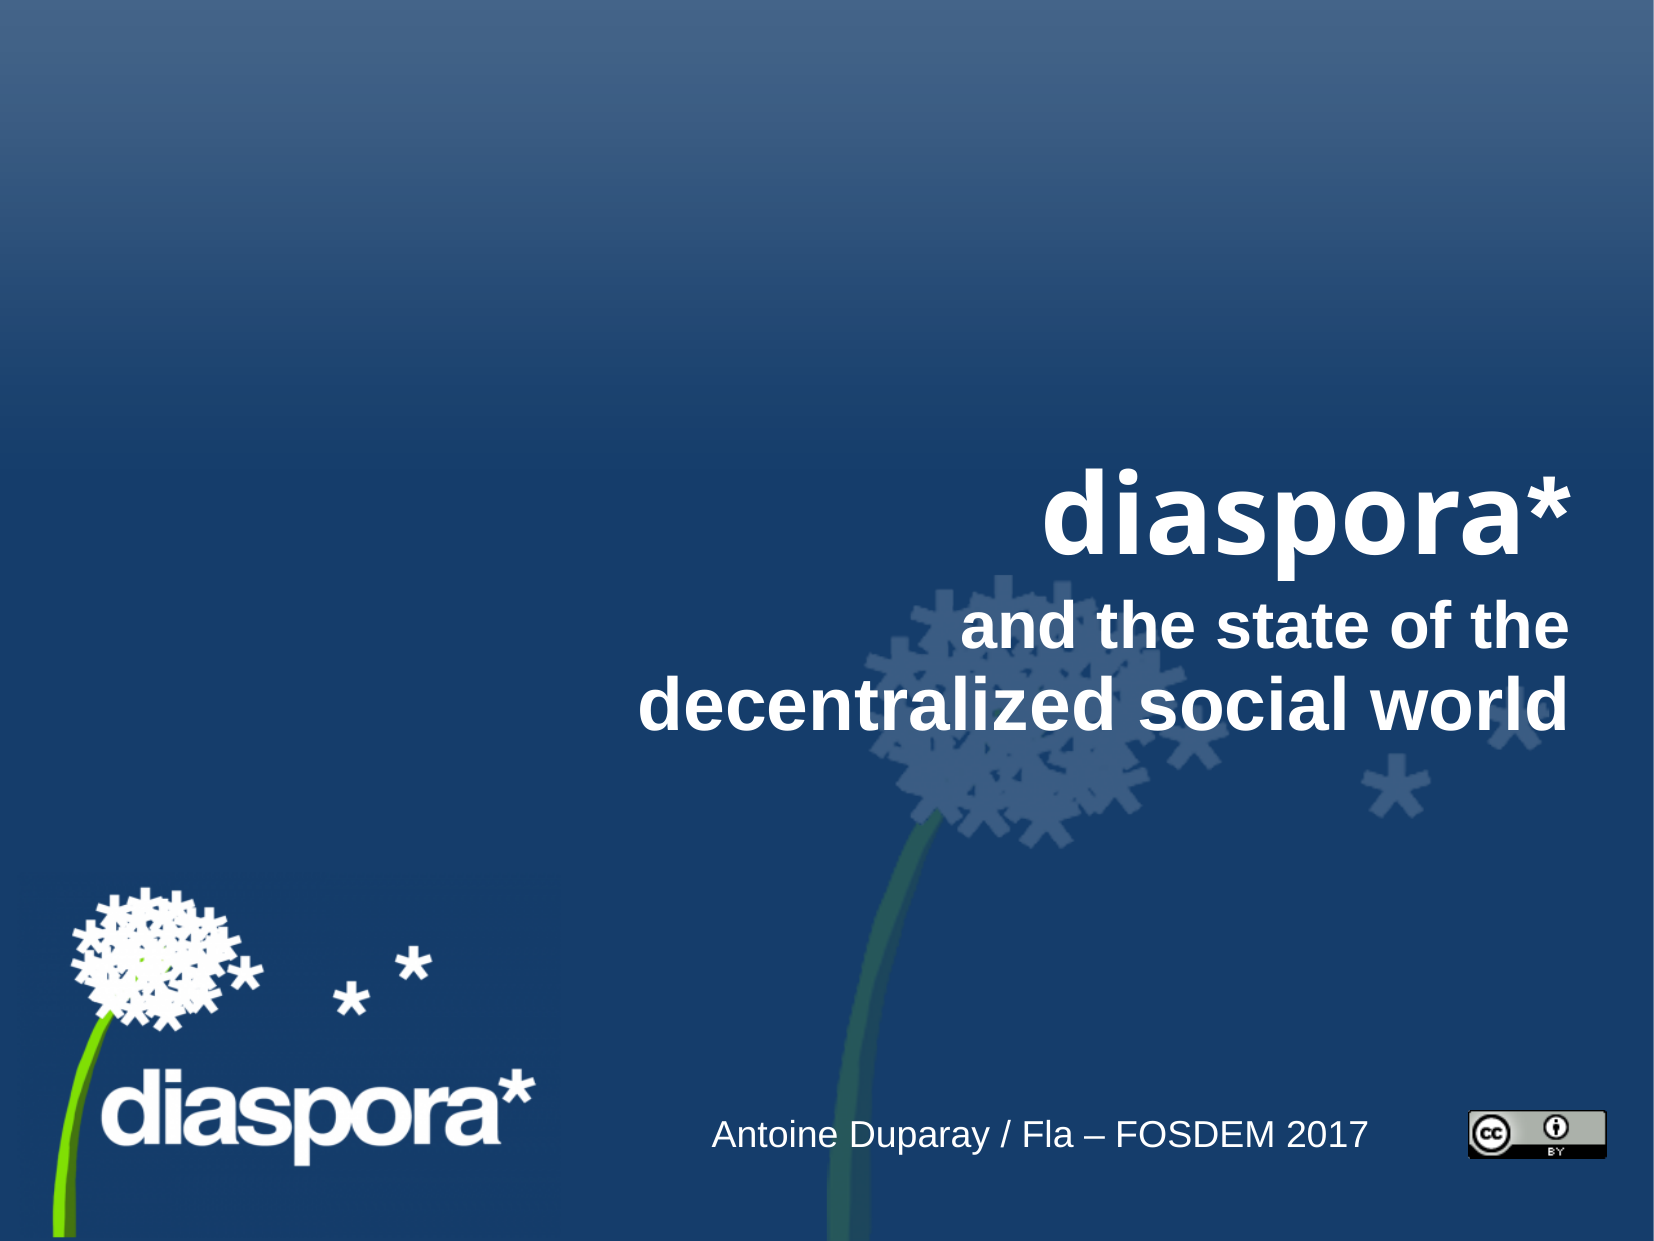

# diaspora*
and the state of the
decentralized social world
Antoine Duparay / Fla – FOSDEM 2017